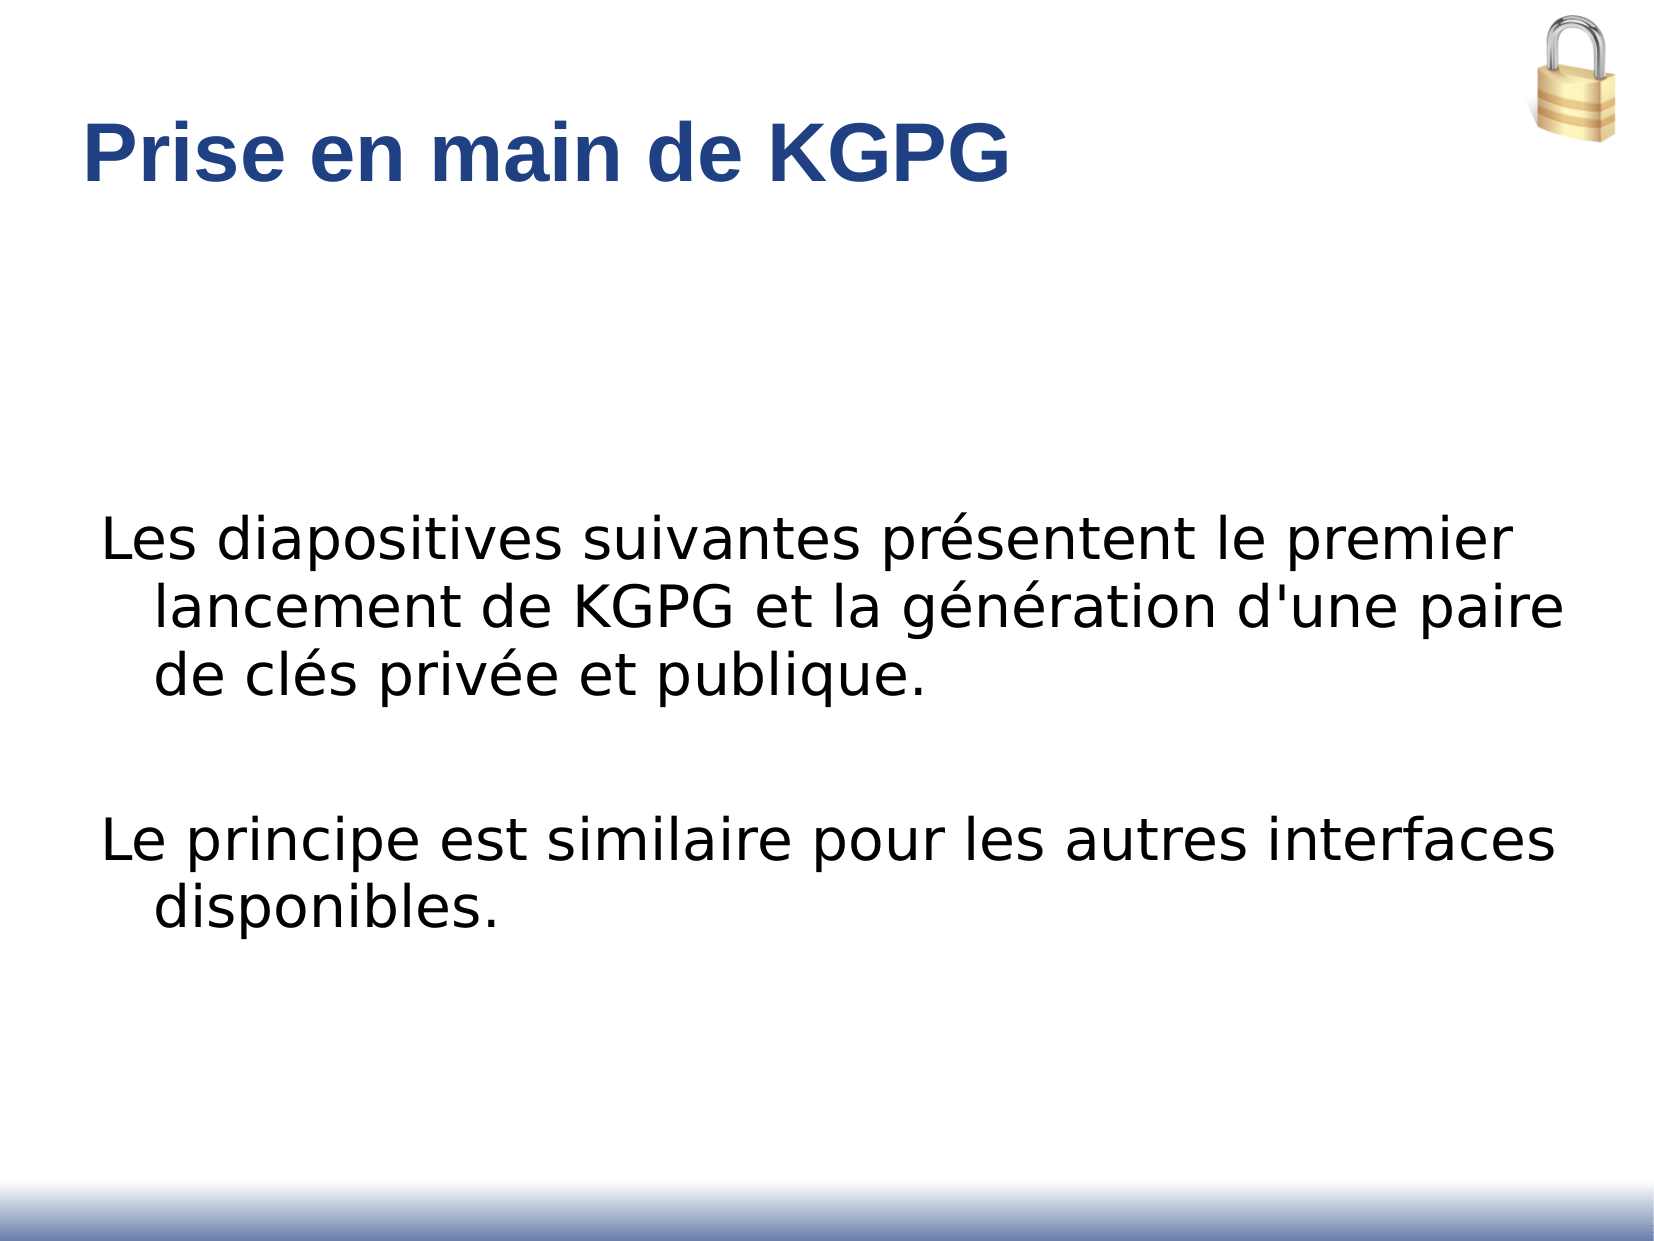

# Prise en main de KGPG
Les diapositives suivantes présentent le premier lancement de KGPG et la génération d'une paire de clés privée et publique.
Le principe est similaire pour les autres interfaces disponibles.